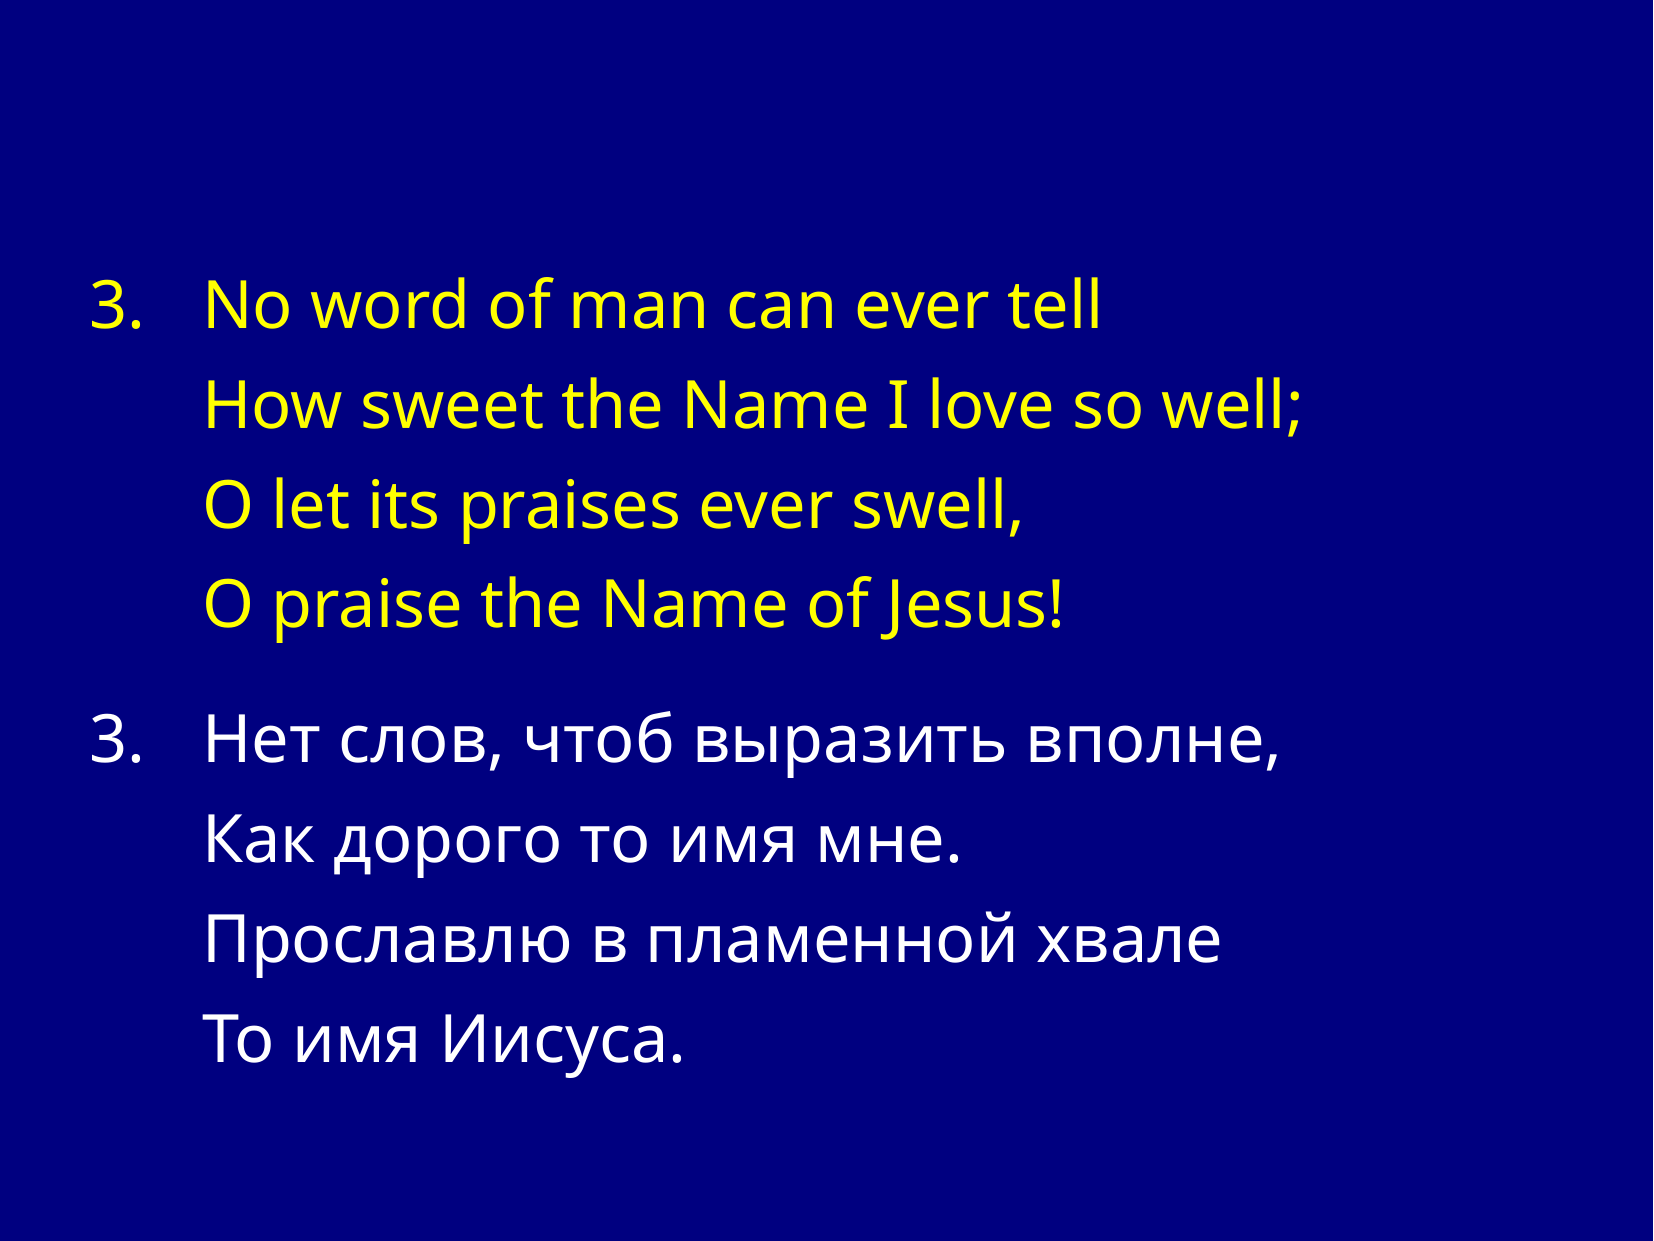

3.	No word of man can ever tell
	How sweet the Name I love so well;
	O let its praises ever swell,
	O praise the Name of Jesus!
3.	Нет слов, чтоб выразить вполне,
	Как дорого то имя мне.
	Прославлю в пламенной хвале
	То имя Иисуса.